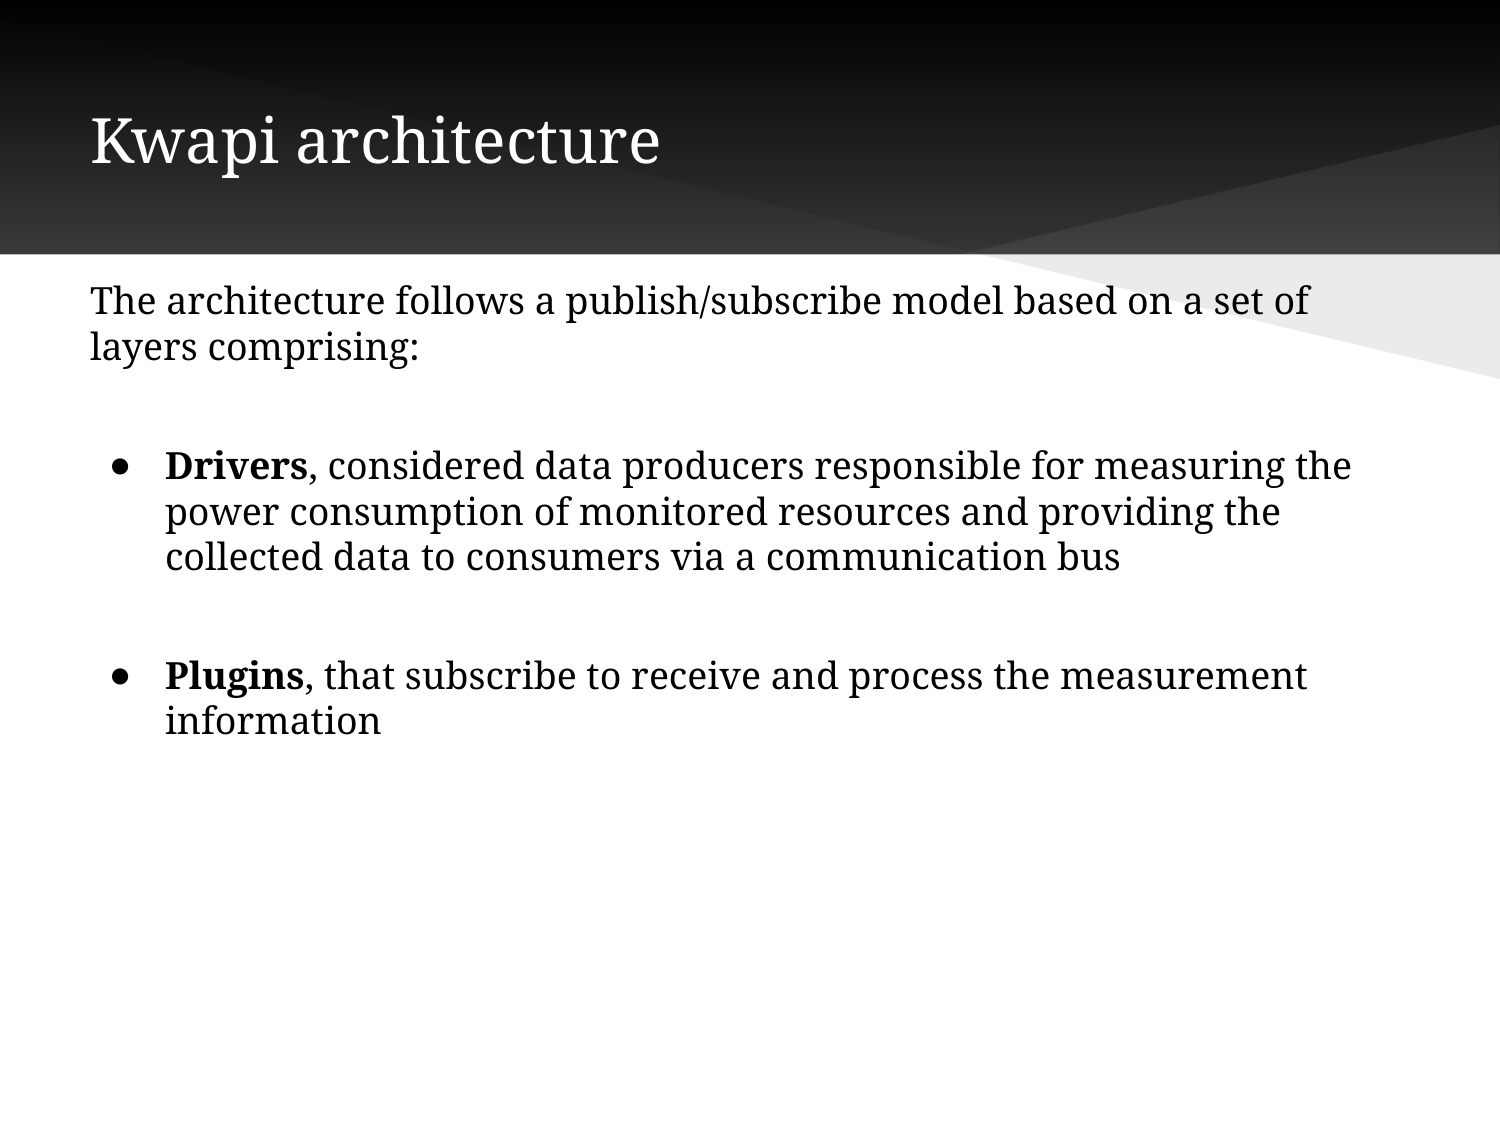

Kwapi architecture
# The architecture follows a publish/subscribe model based on a set of layers comprising:
Drivers, considered data producers responsible for measuring the power consumption of monitored resources and providing the collected data to consumers via a communication bus
Plugins, that subscribe to receive and process the measurement information